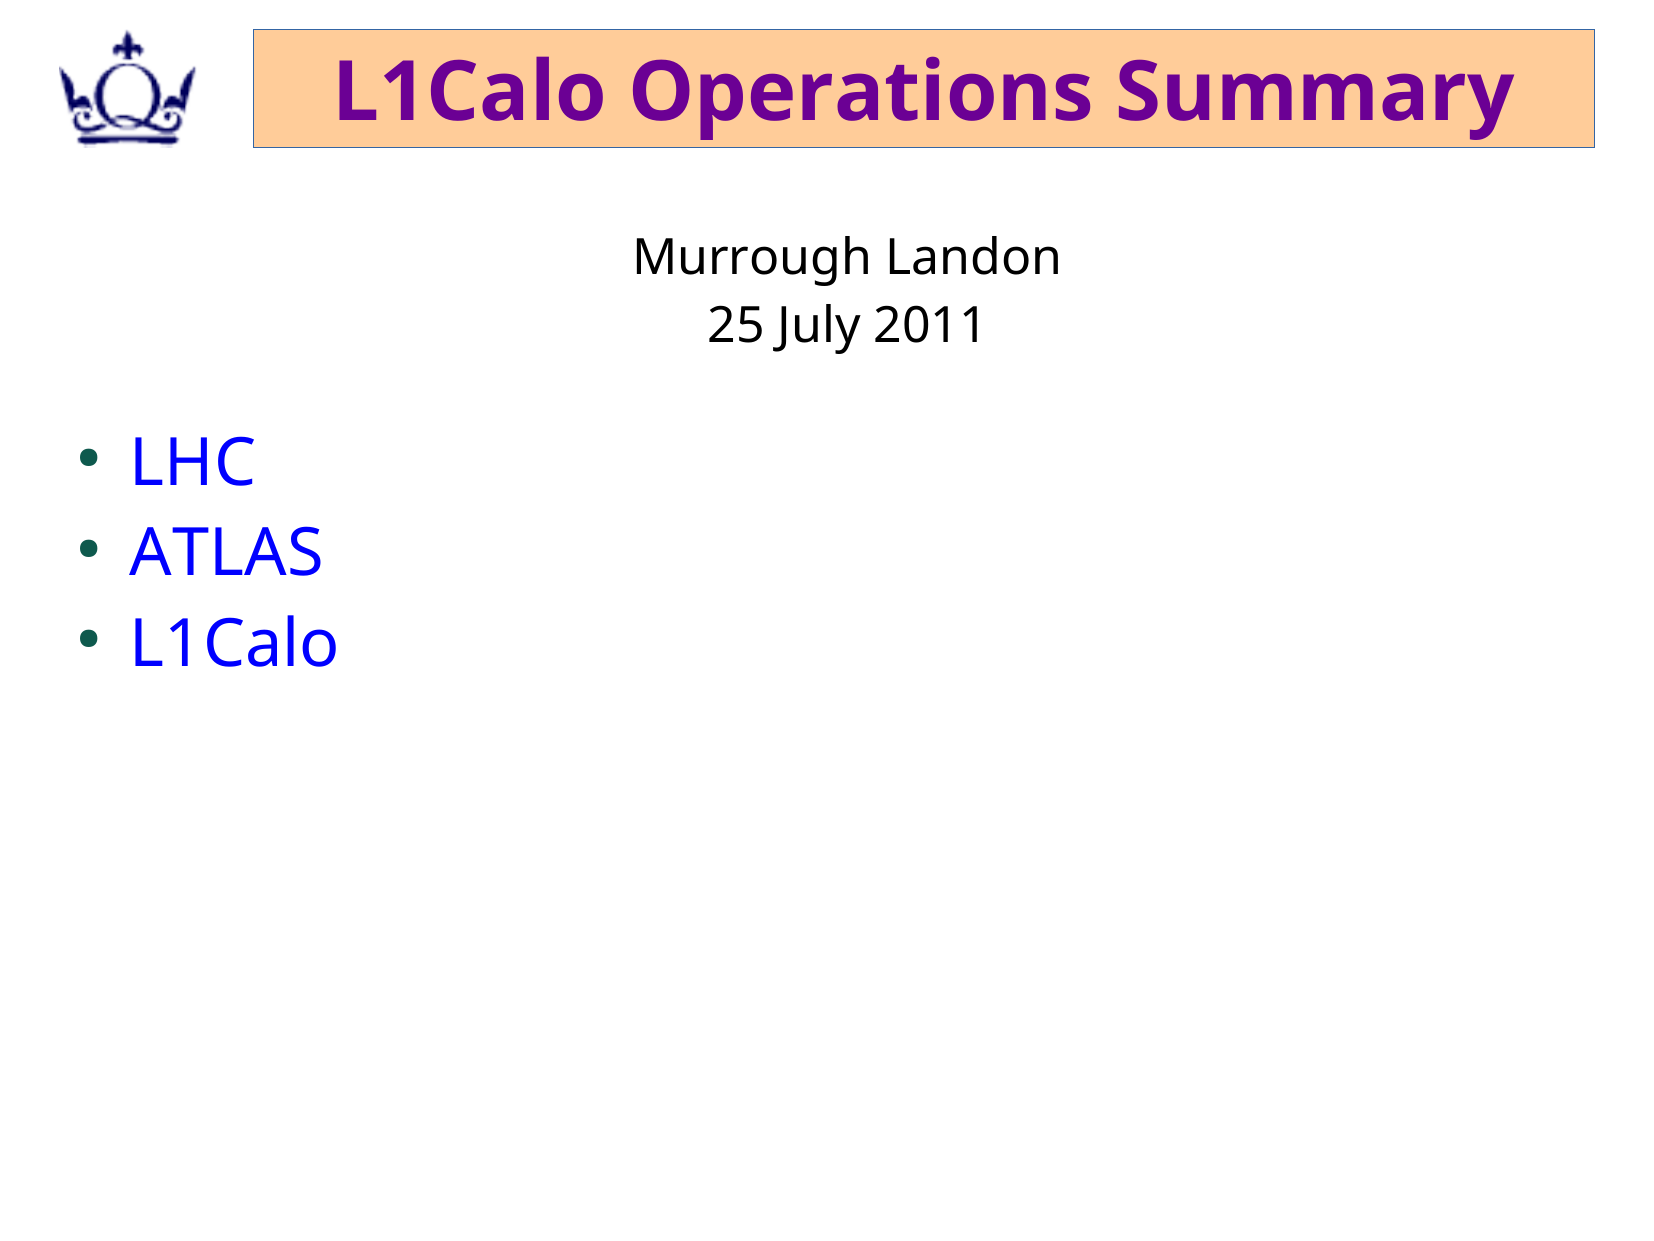

# L1Calo Operations Summary
Murrough Landon
25 July 2011
LHC
ATLAS
L1Calo